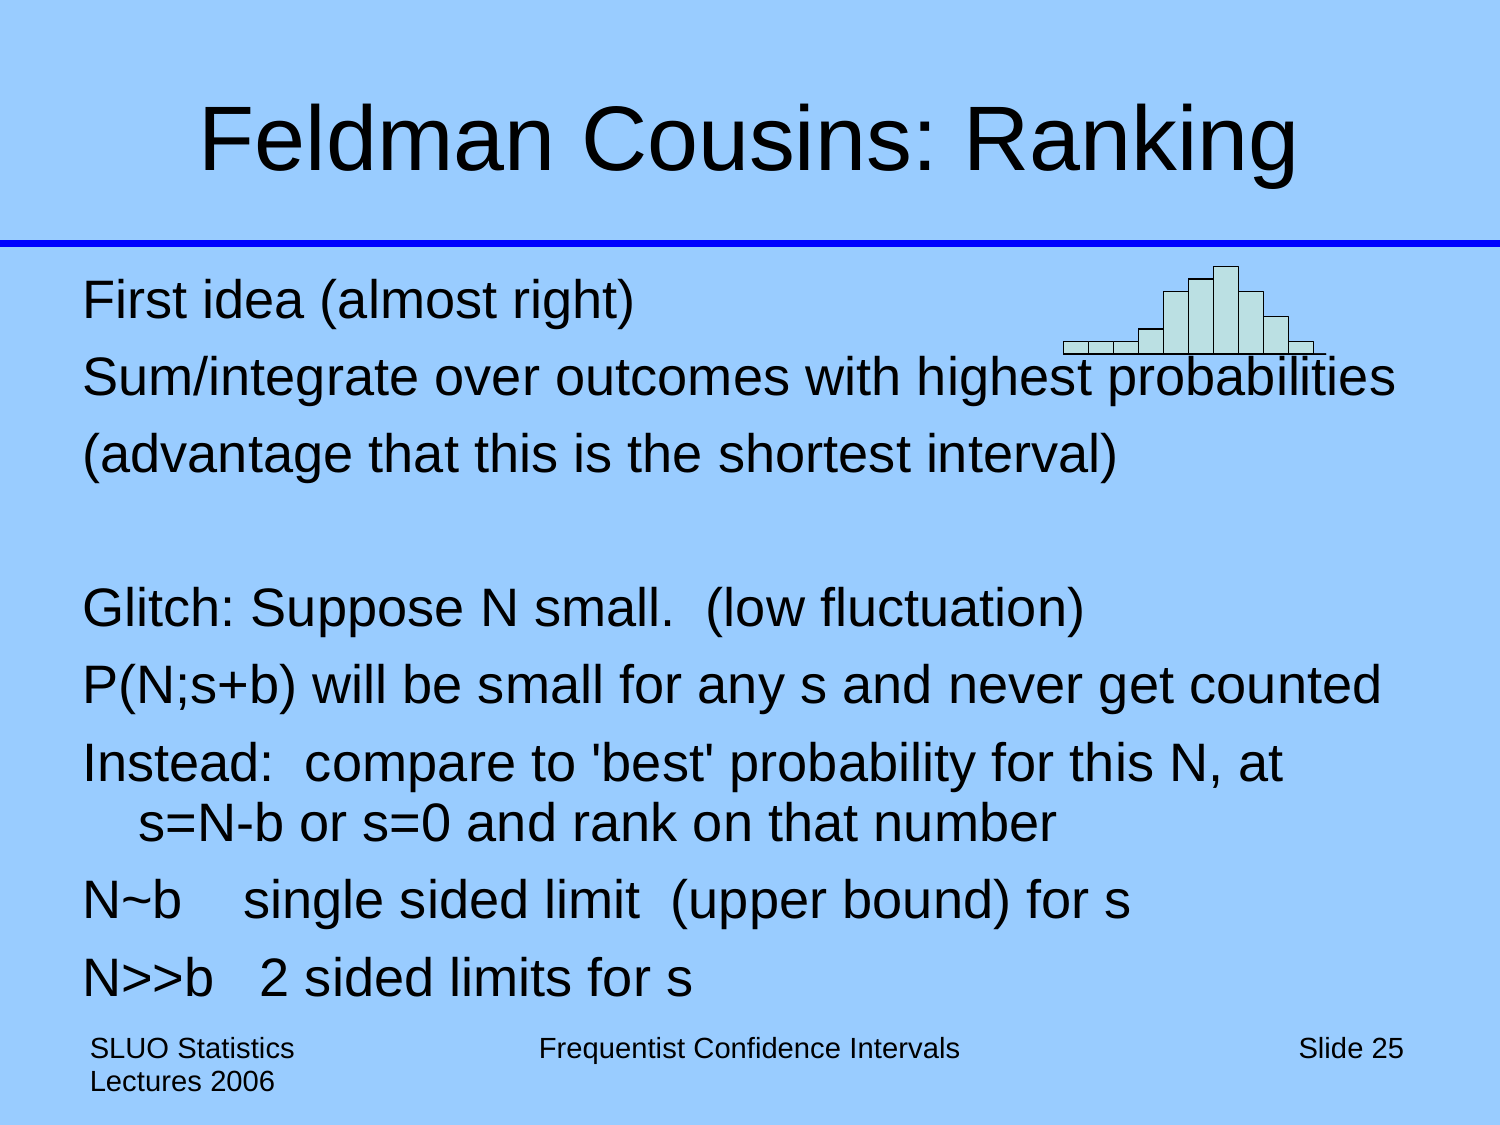

# Feldman Cousins: Ranking
First idea (almost right)
Sum/integrate over outcomes with highest probabilities
(advantage that this is the shortest interval)
Glitch: Suppose N small. (low fluctuation)
P(N;s+b) will be small for any s and never get counted
Instead: compare to 'best' probability for this N, at s=N-b or s=0 and rank on that number
N~b single sided limit (upper bound) for s
N>>b 2 sided limits for s
25